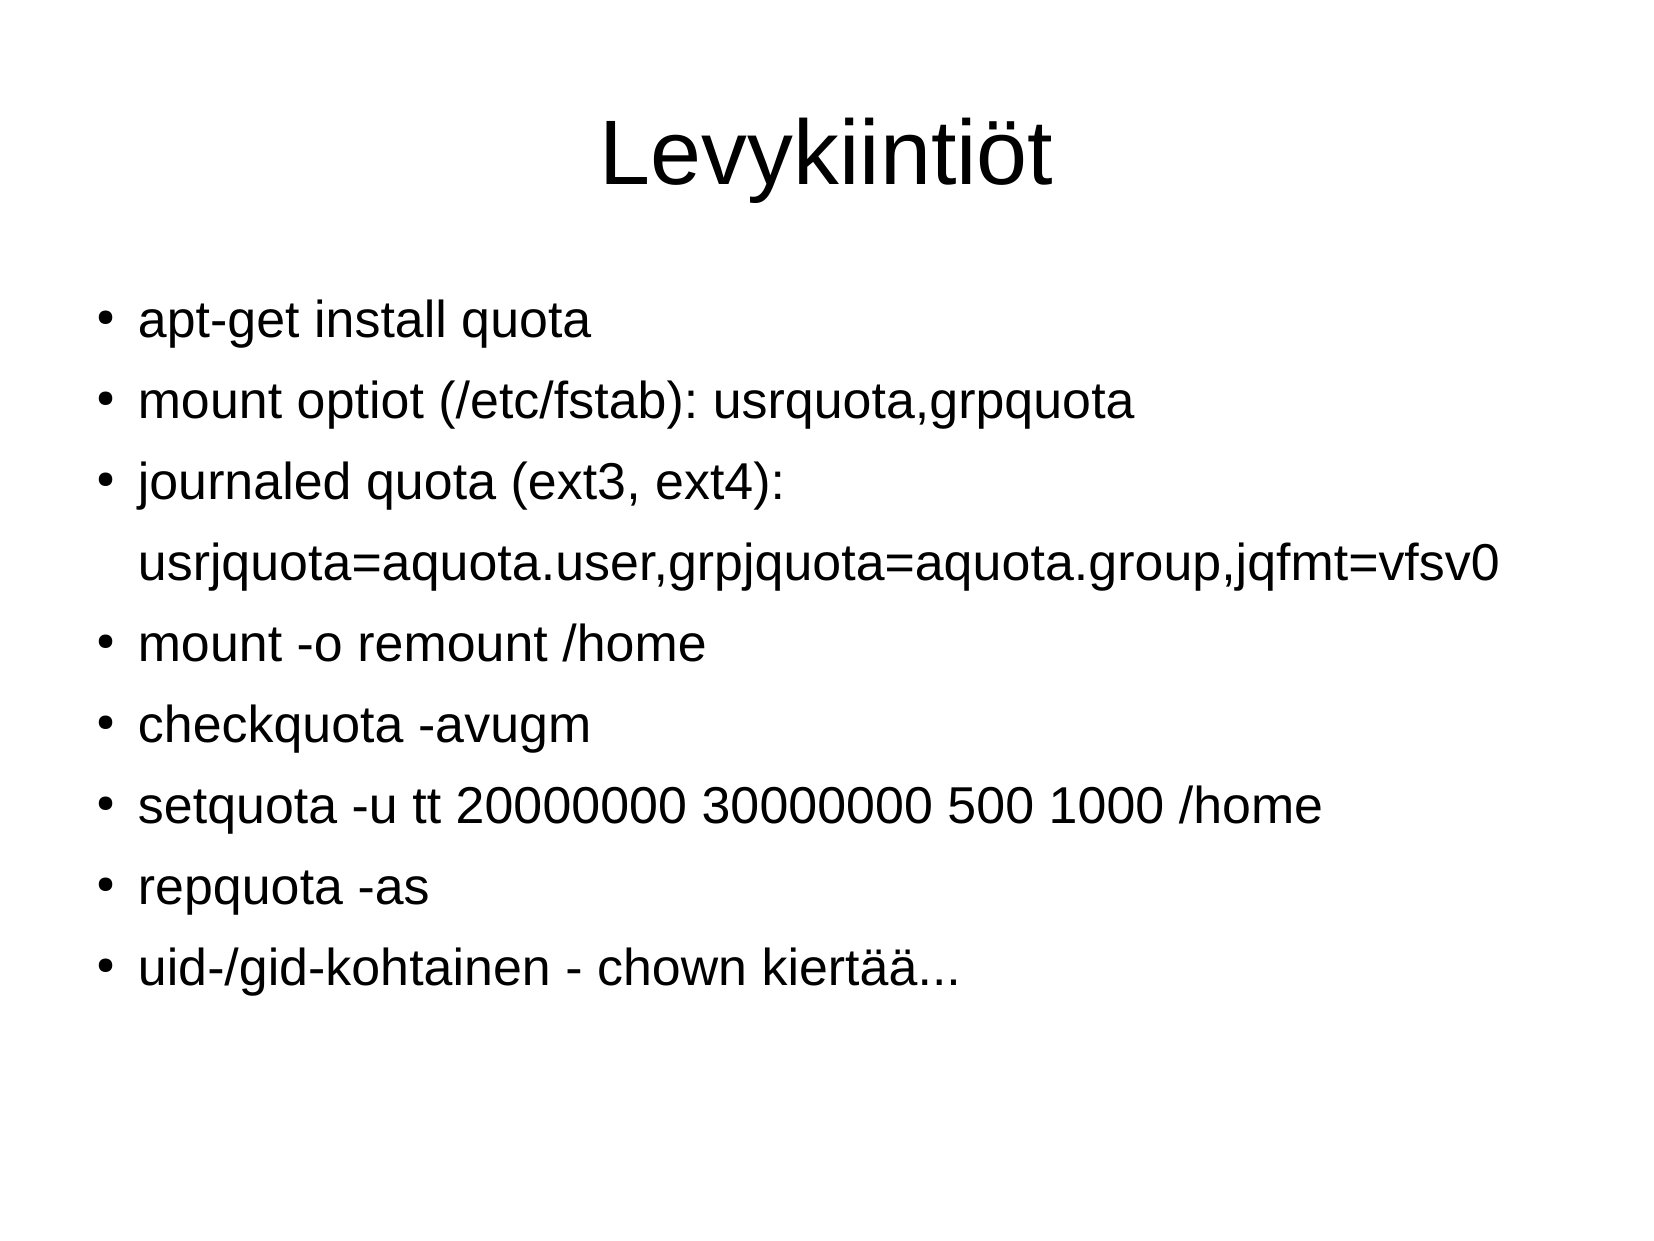

# Levykiintiöt
apt-get install quota
mount optiot (/etc/fstab): usrquota,grpquota
journaled quota (ext3, ext4):
usrjquota=aquota.user,grpjquota=aquota.group,jqfmt=vfsv0
mount -o remount /home
checkquota -avugm
setquota -u tt 20000000 30000000 500 1000 /home
repquota -as
uid-/gid-kohtainen - chown kiertää...